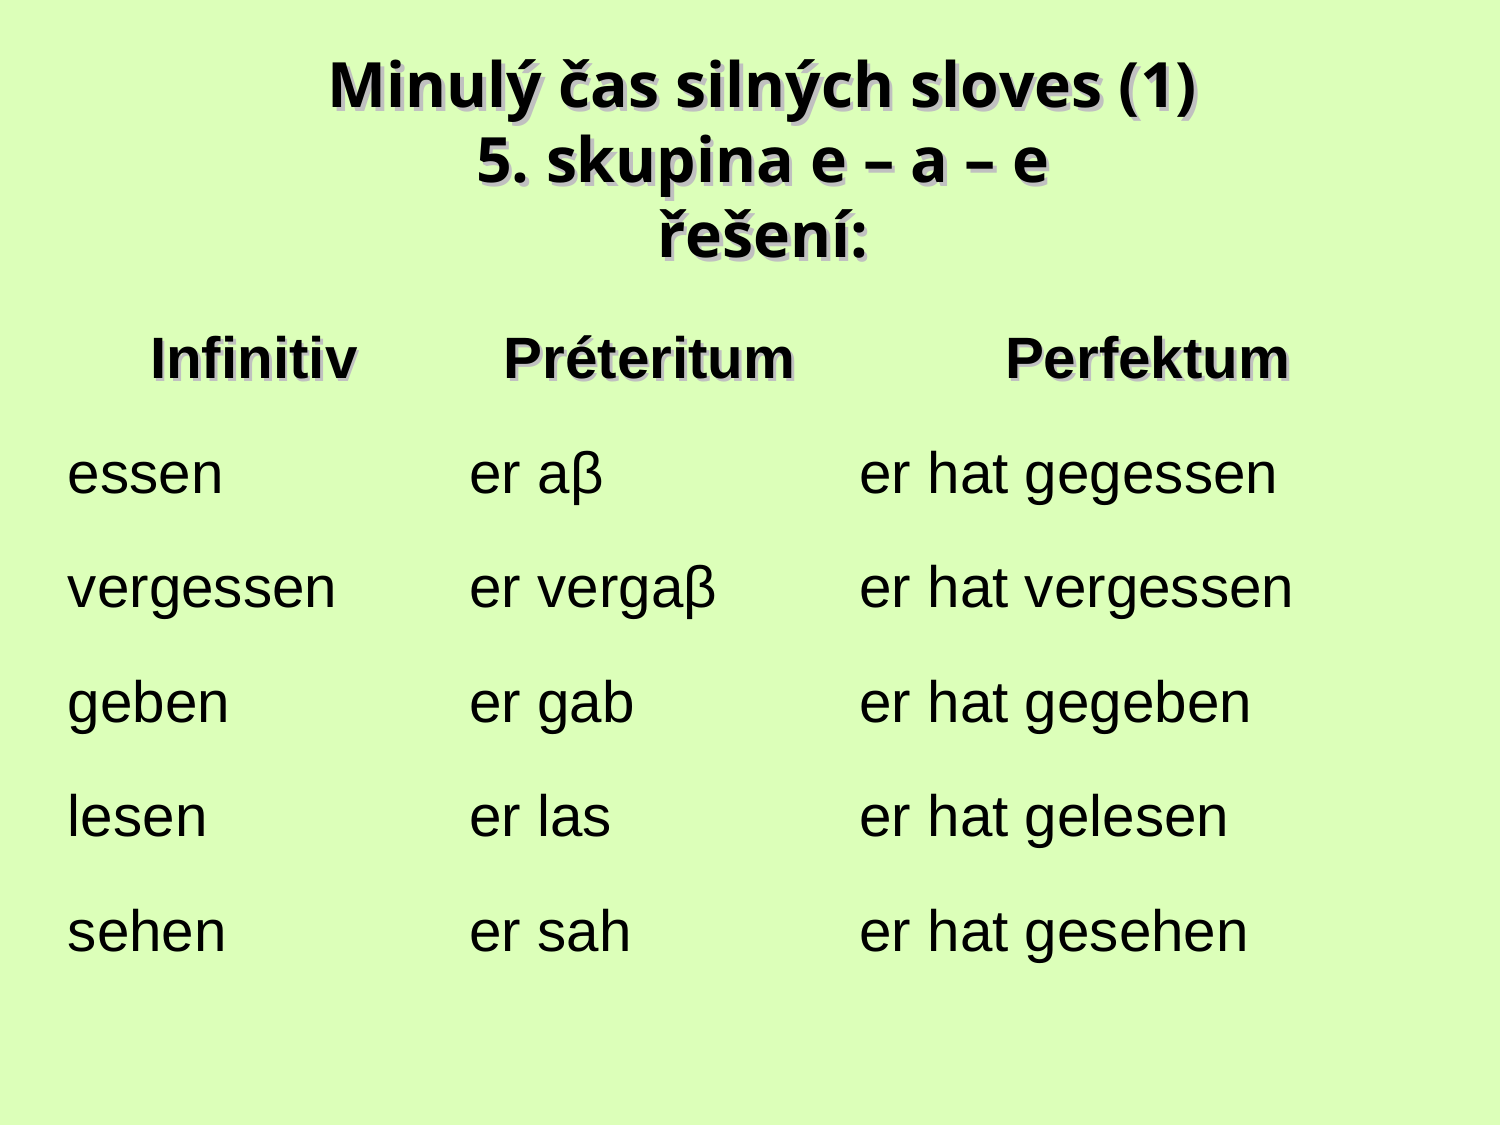

# Minulý čas silných sloves (1) 5. skupina e – a – e řešení:
| Infinitiv | Préteritum | Perfektum |
| --- | --- | --- |
| essen | er aβ | er hat gegessen |
| vergessen | er vergaβ | er hat vergessen |
| geben | er gab | er hat gegeben |
| lesen | er las | er hat gelesen |
| sehen | er sah | er hat gesehen |